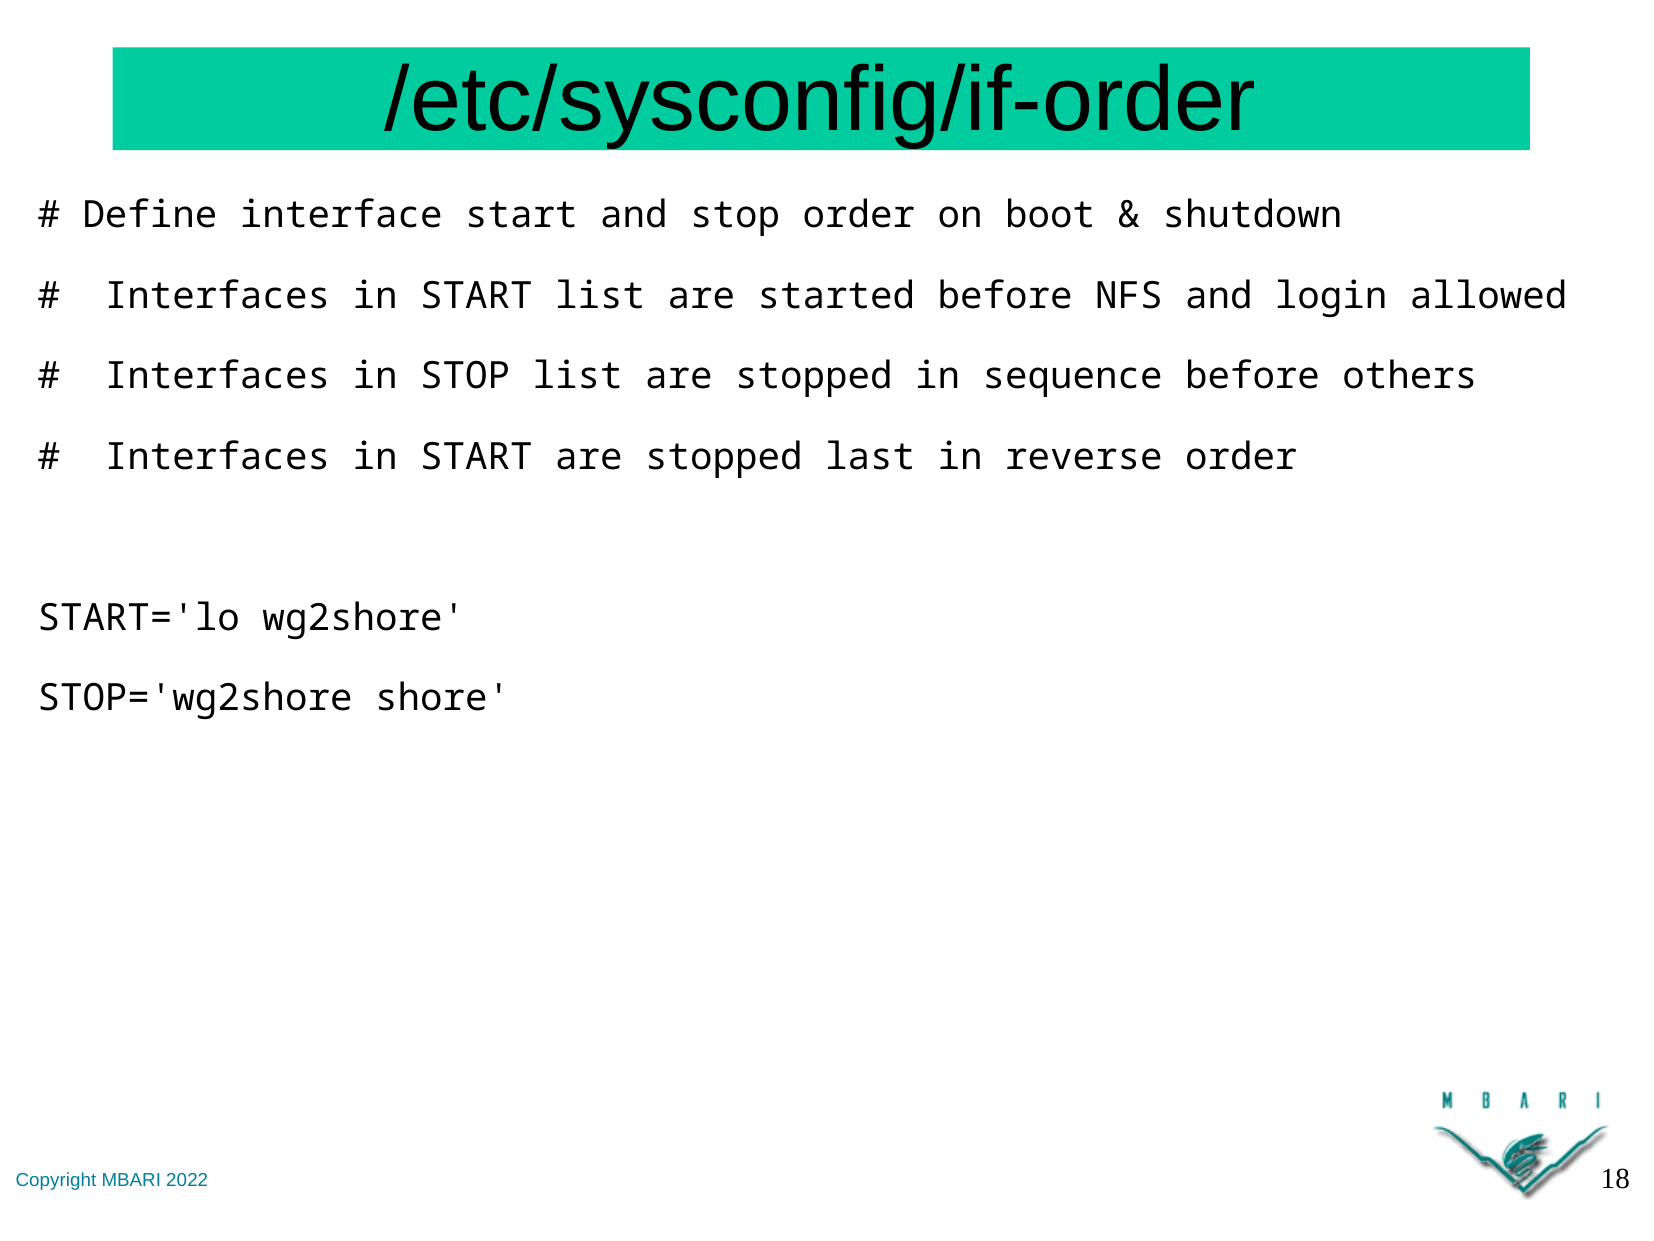

# /etc/sysconfig/if-order
# Define interface start and stop order on boot & shutdown
# Interfaces in START list are started before NFS and login allowed
# Interfaces in STOP list are stopped in sequence before others
# Interfaces in START are stopped last in reverse order
START='lo wg2shore'
STOP='wg2shore shore'